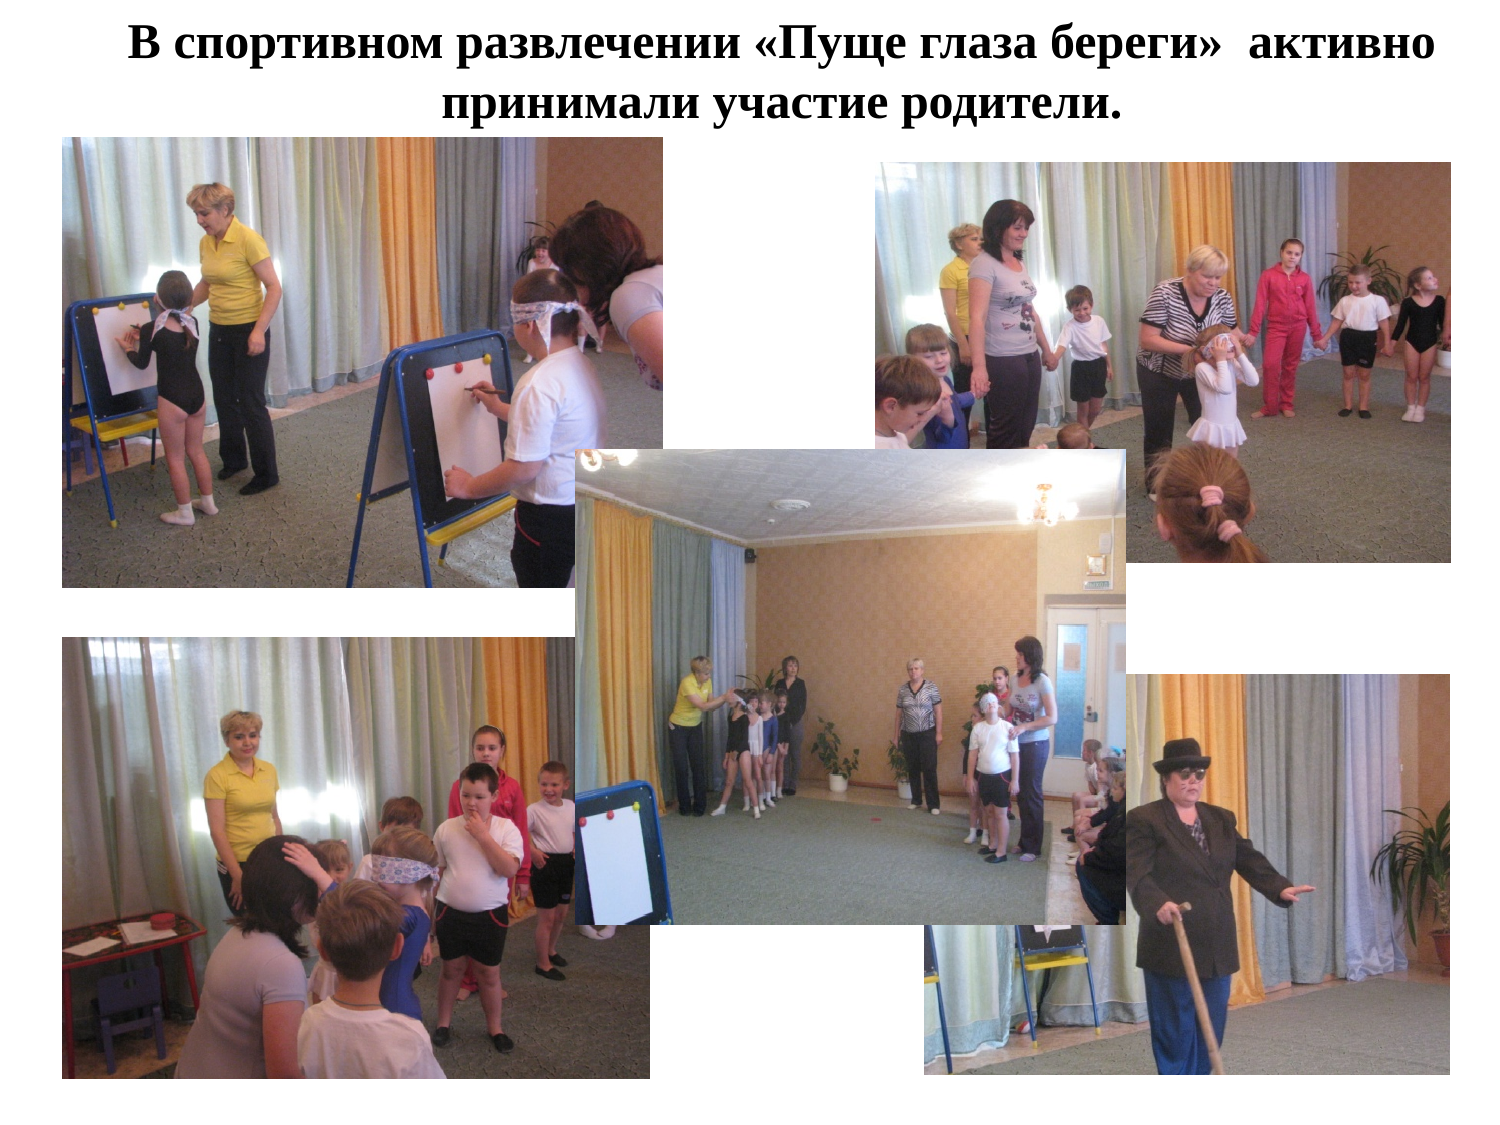

В спортивном развлечении «Пуще глаза береги» активно принимали участие родители.